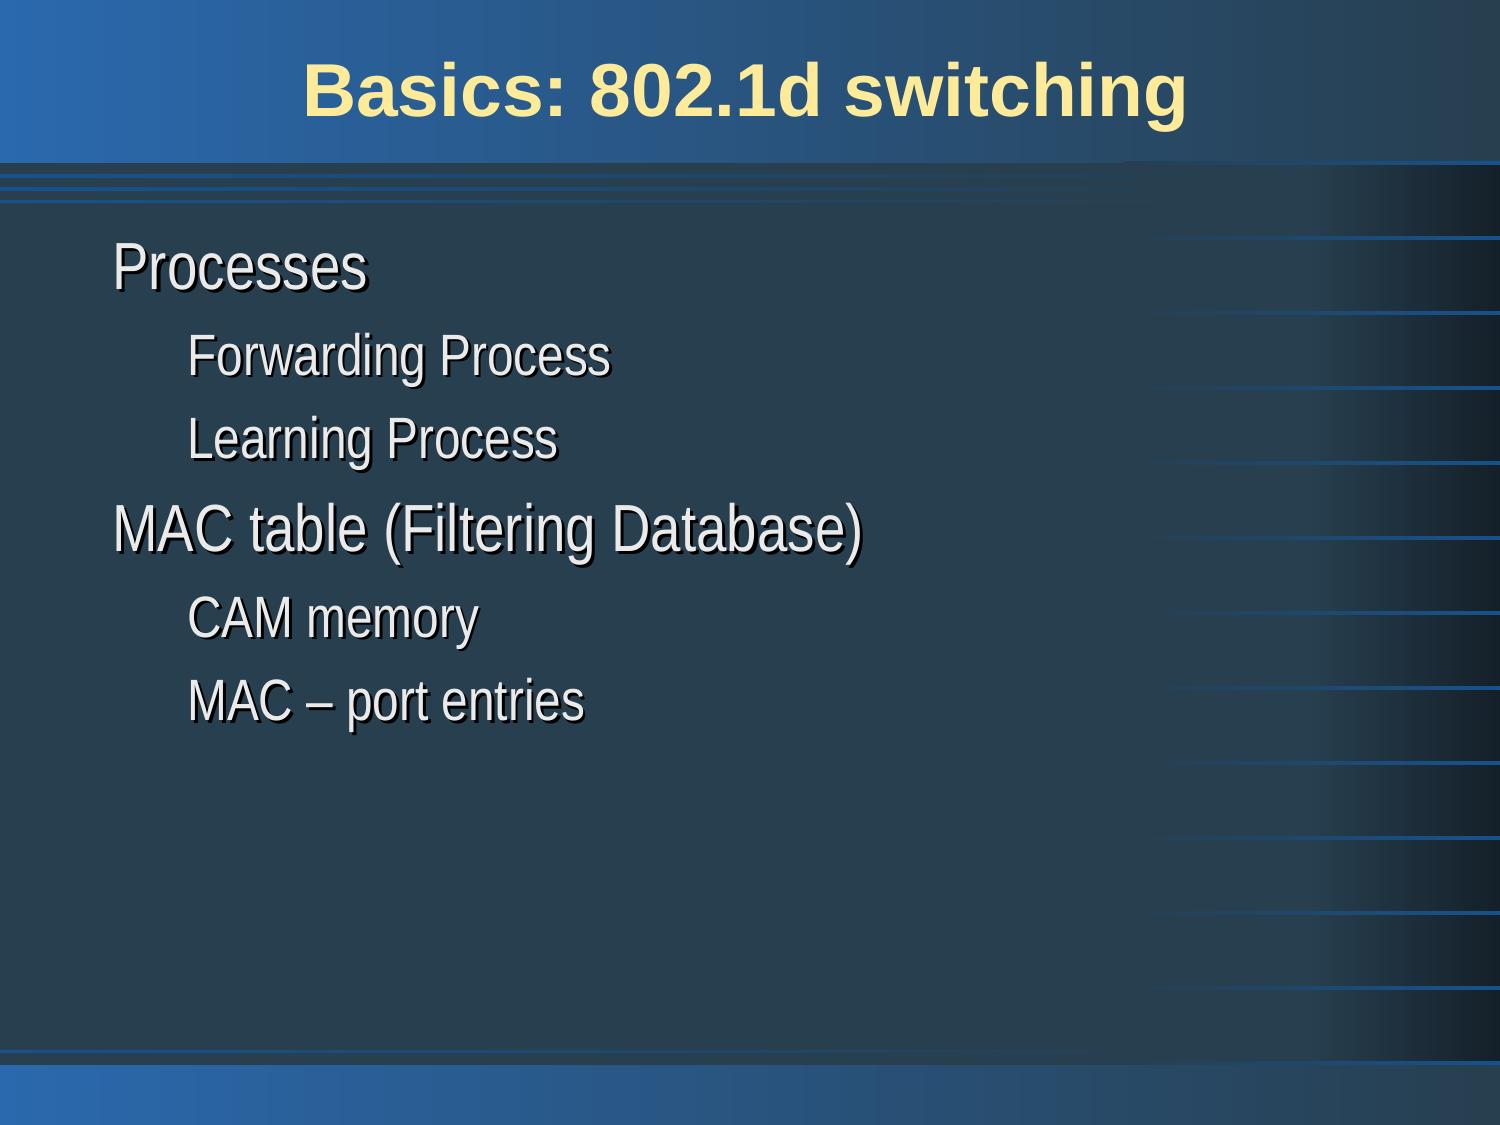

# Basics: 802.1d switching
Processes
Forwarding Process
Learning Process
MAC table (Filtering Database)
CAM memory
MAC – port entries